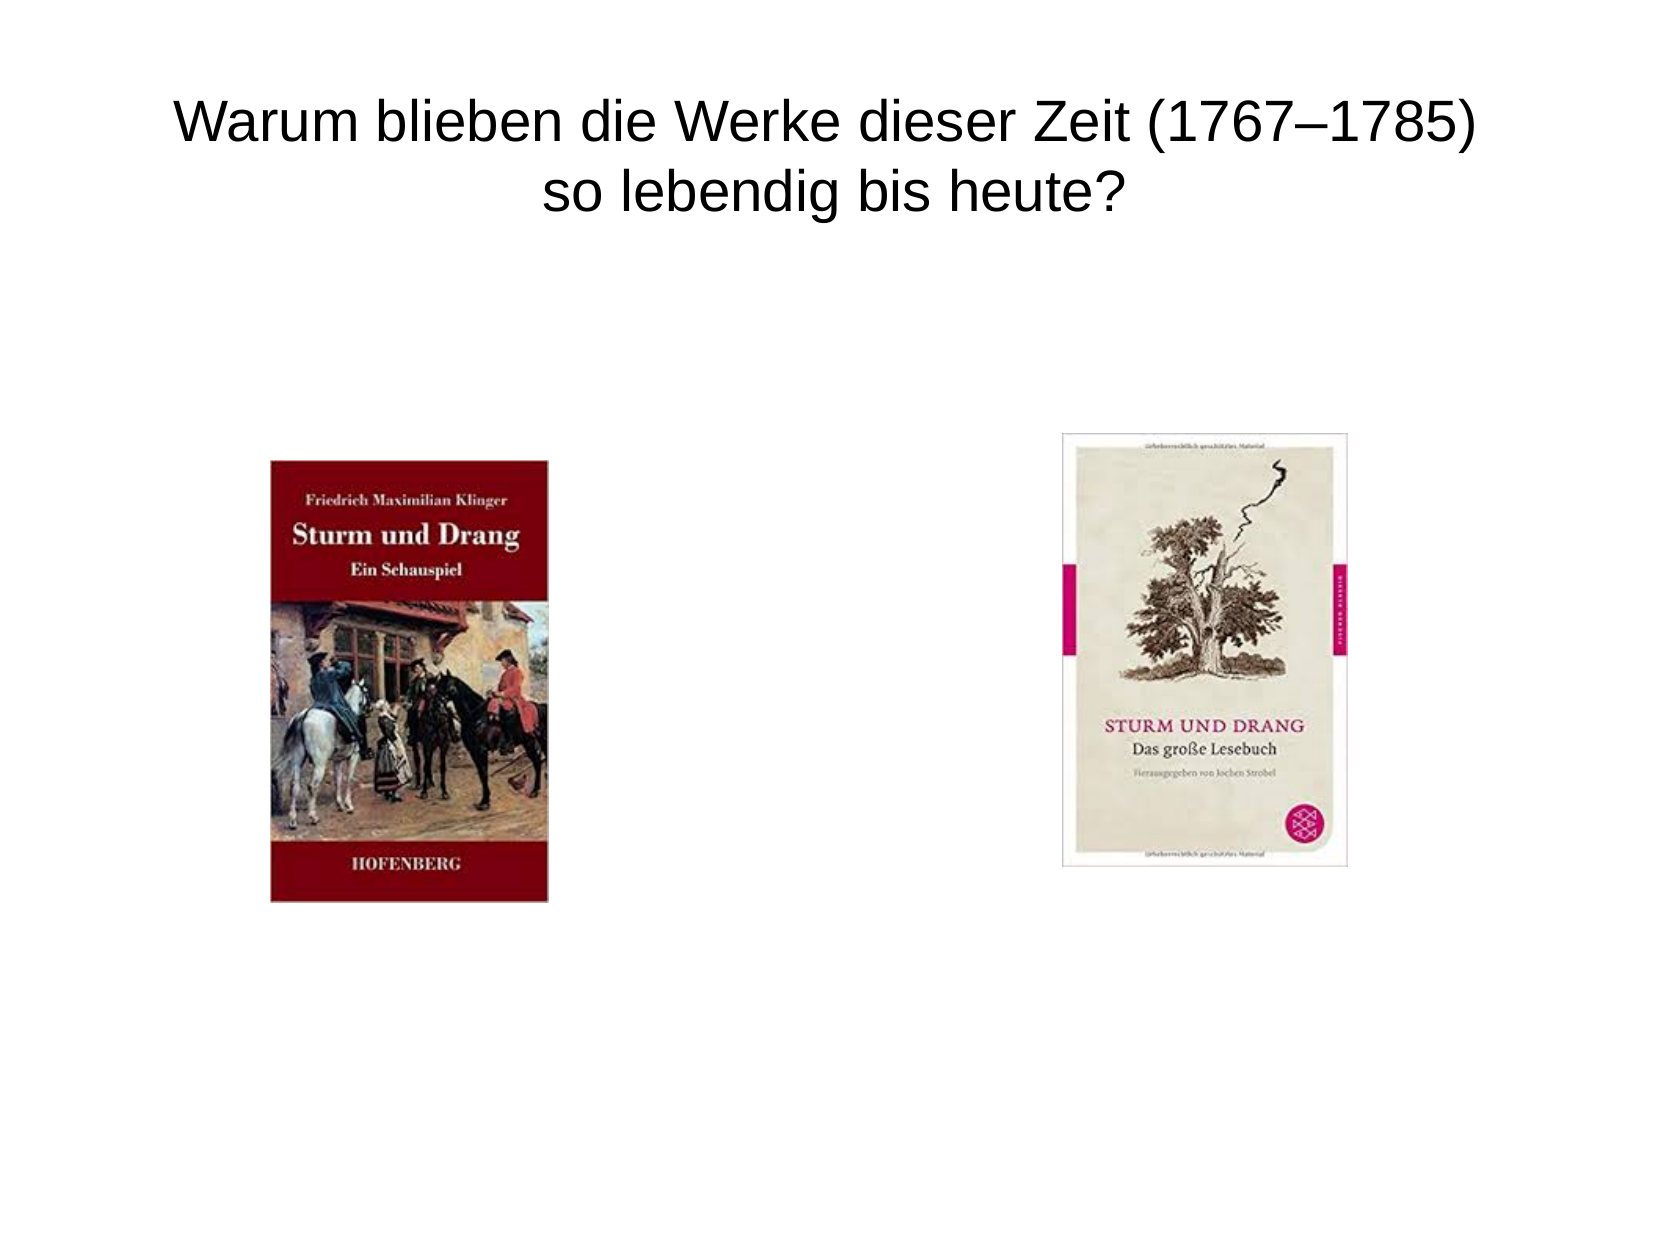

# Warum blieben die Werke dieser Zeit (1767–1785) so lebendig bis heute?